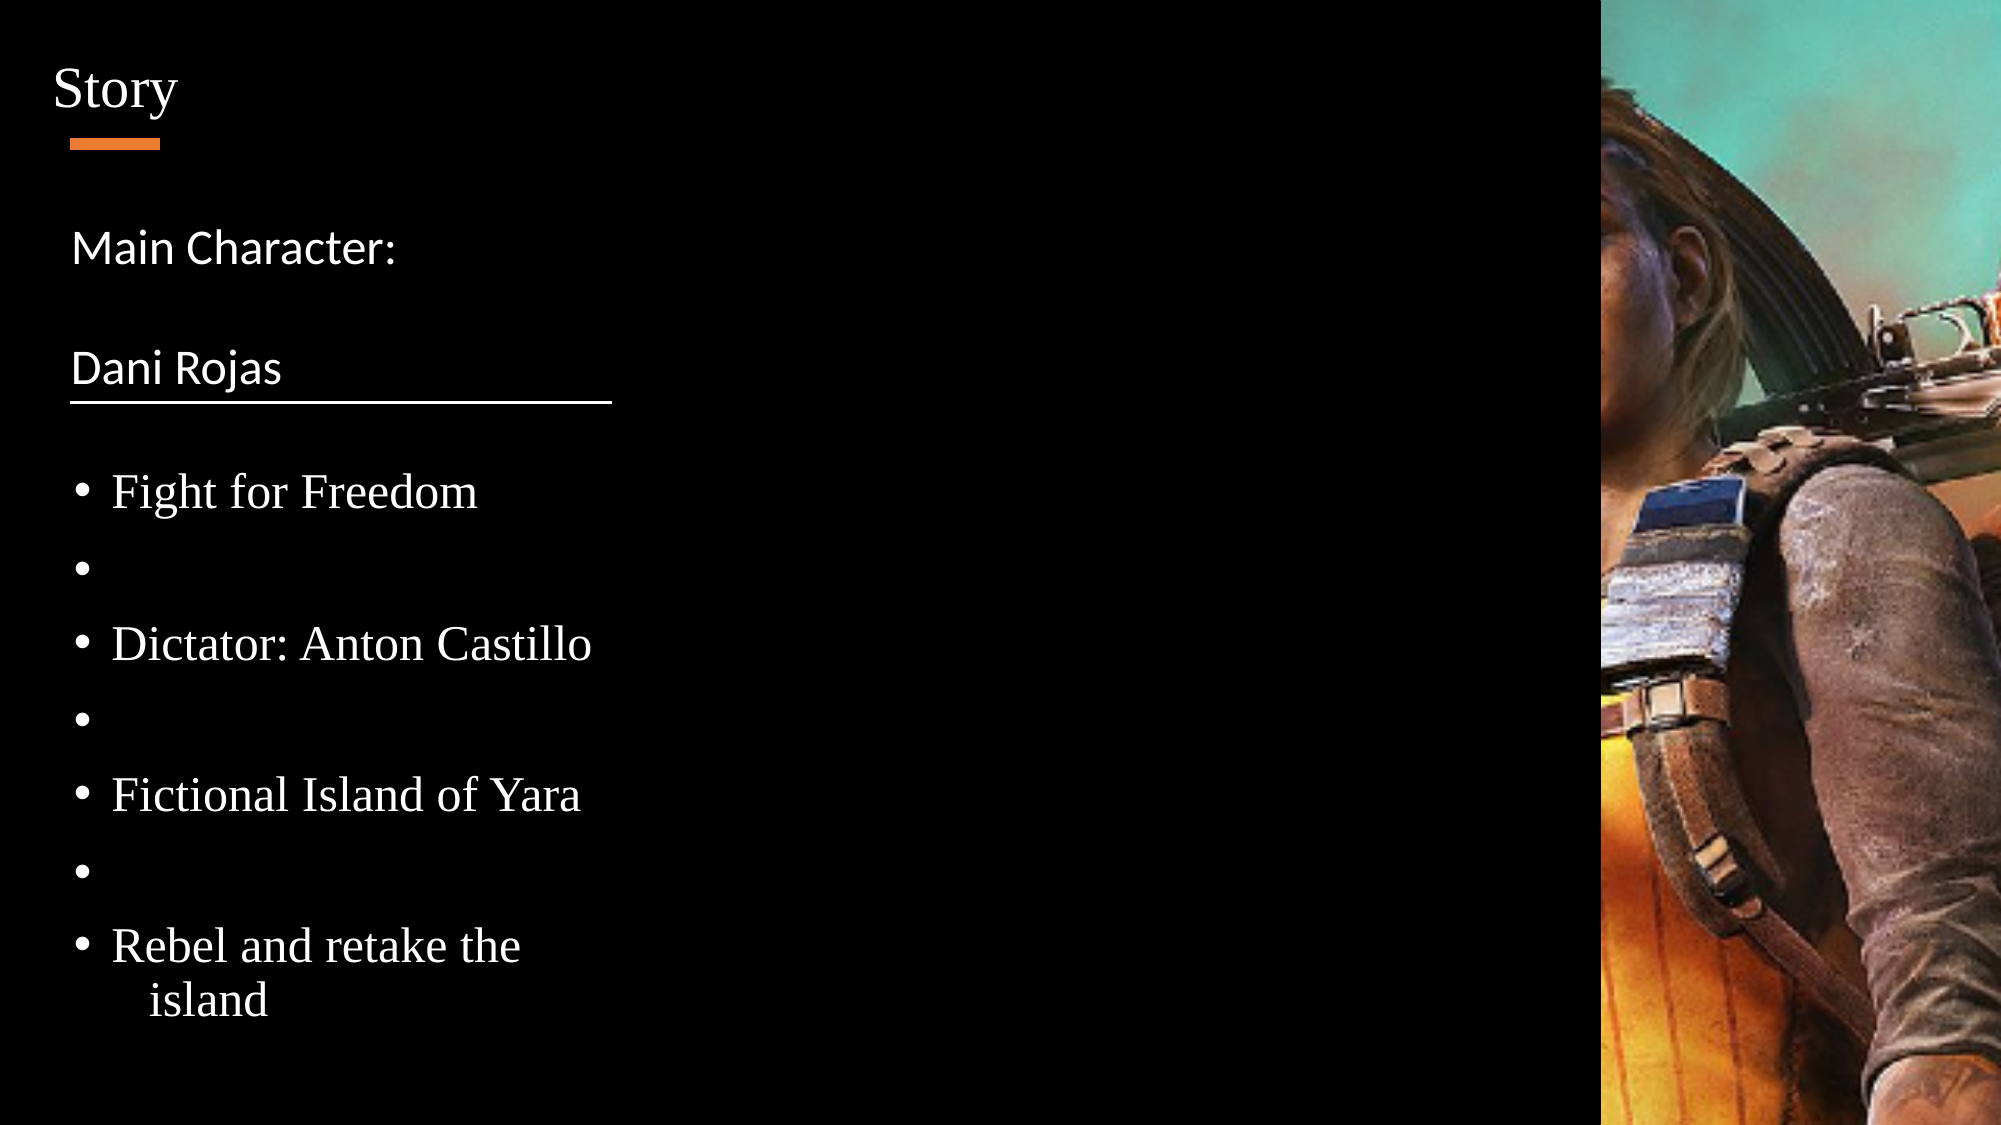

# Story
Main Character:
Dani Rojas
Fight for Freedom
Dictator: Anton Castillo
Fictional Island of Yara
Rebel and retake the island